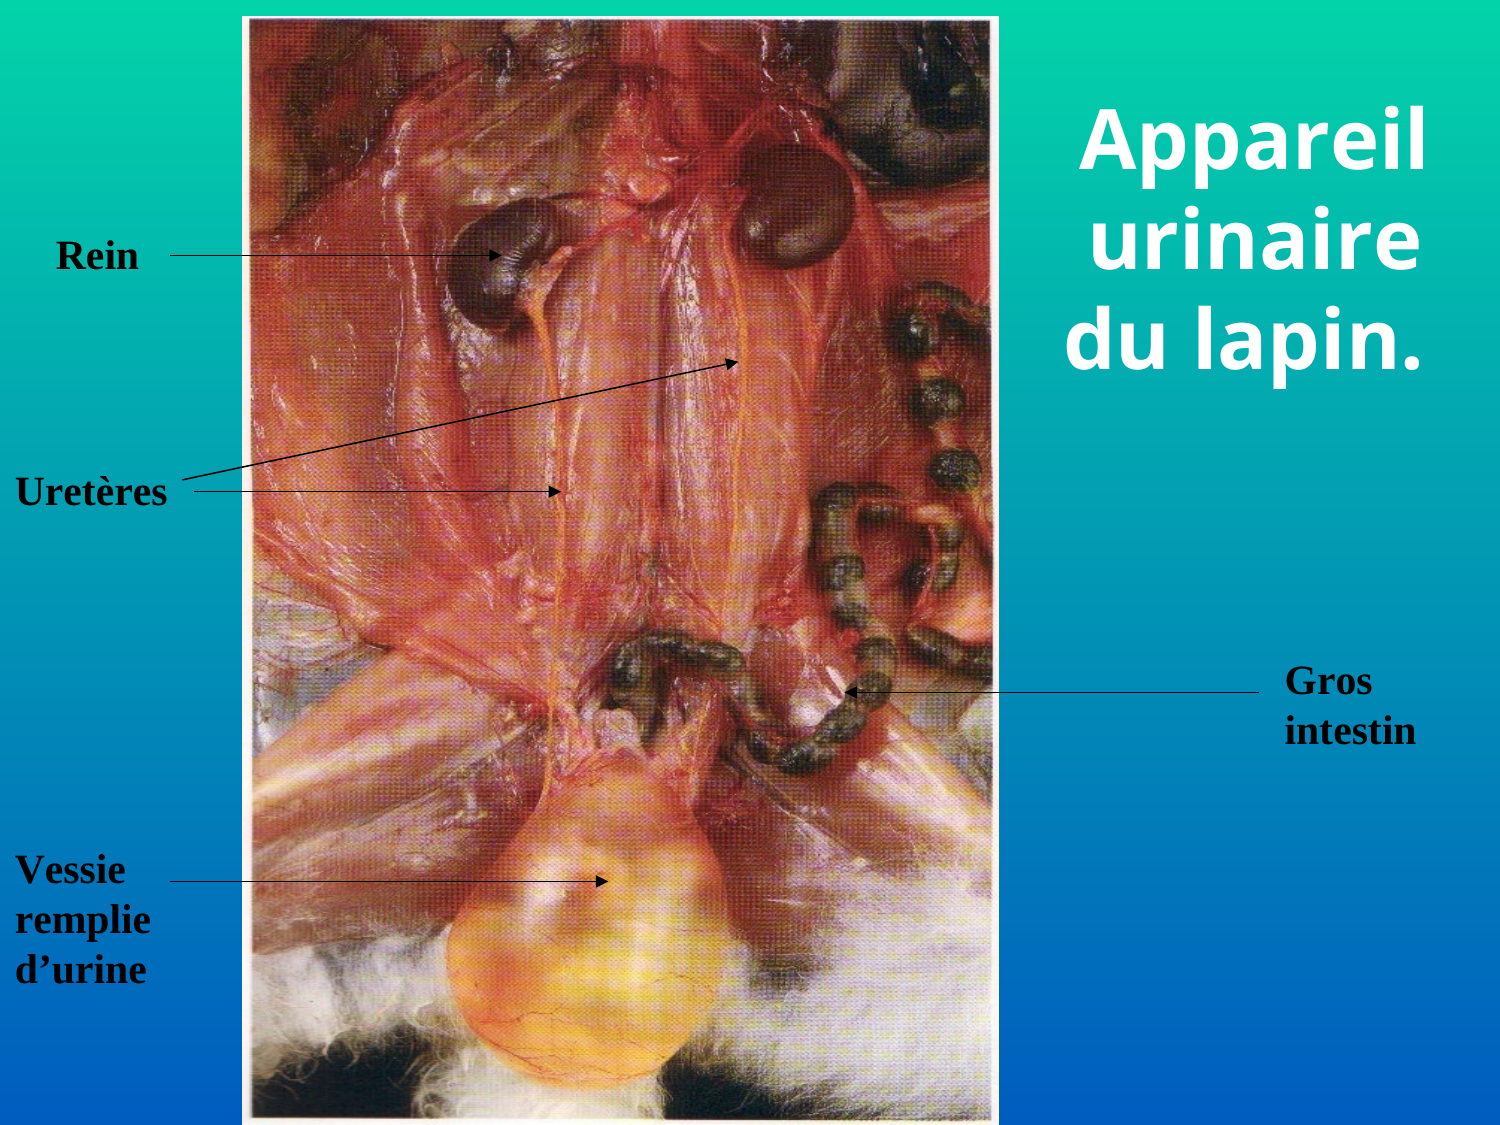

Appareil urinaire du lapin.
Rein
Uretères
Gros intestin
Vessie remplie d’urine